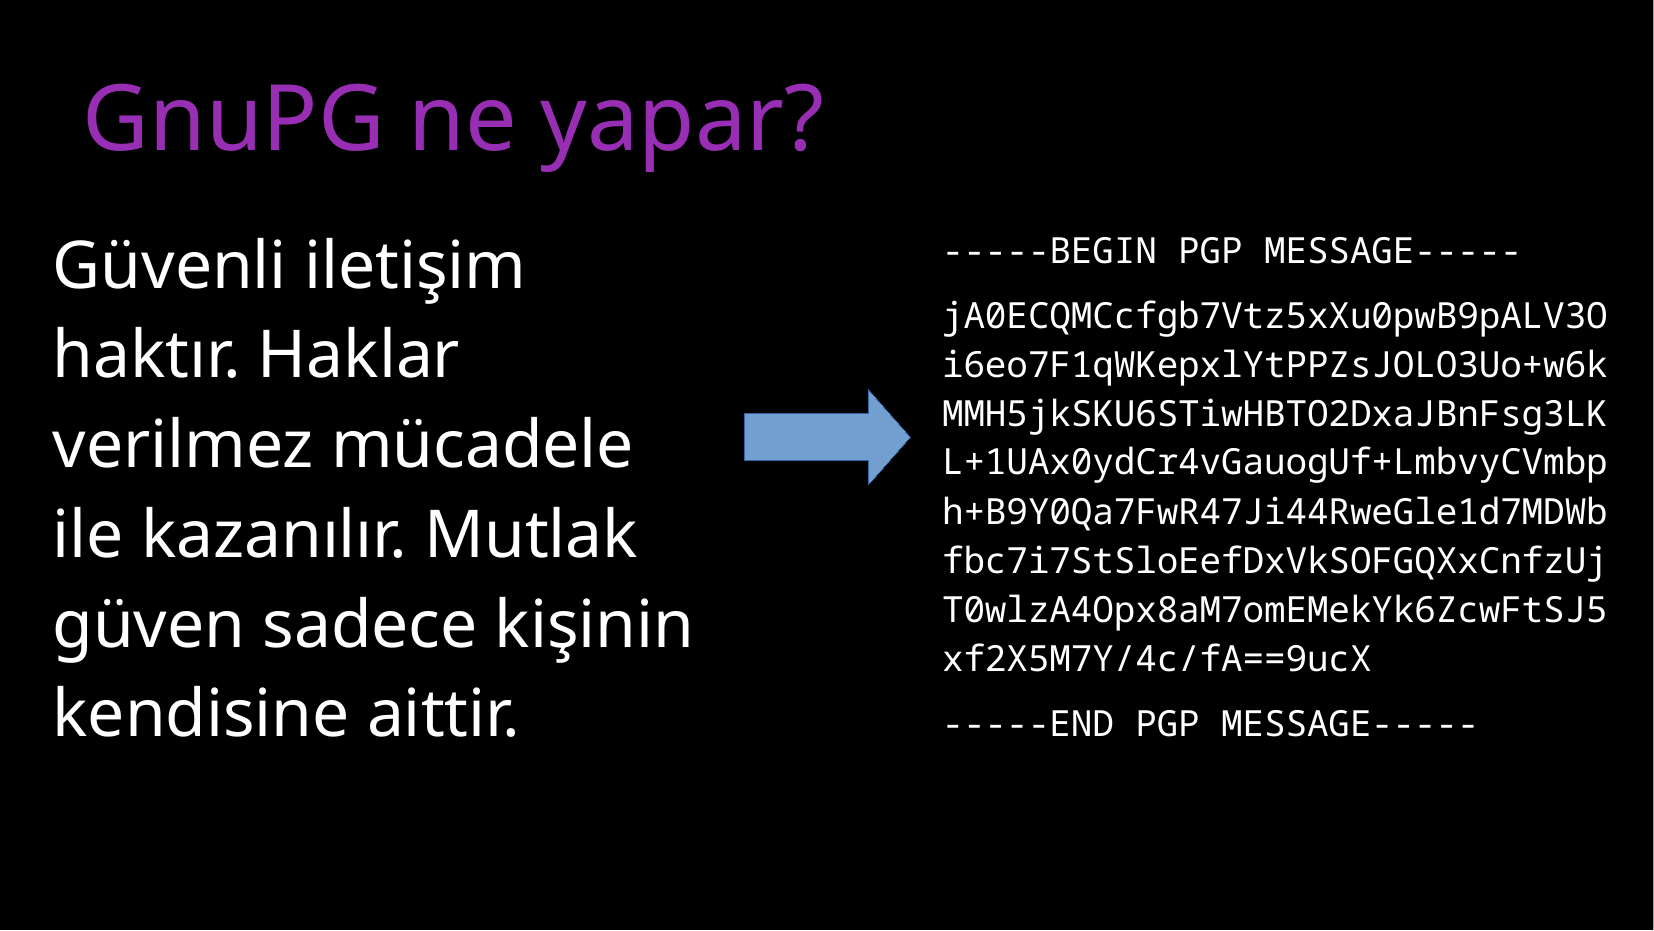

# GnuPG ne yapar?
Güvenli iletişim haktır. Haklar verilmez mücadele ile kazanılır. Mutlak güven sadece kişinin kendisine aittir.
-----BEGIN PGP MESSAGE-----
jA0ECQMCcfgb7Vtz5xXu0pwB9pALV3Oi6eo7F1qWKepxlYtPPZsJOLO3Uo+w6kMMH5jkSKU6STiwHBTO2DxaJBnFsg3LKL+1UAx0ydCr4vGauogUf+LmbvyCVmbph+B9Y0Qa7FwR47Ji44RweGle1d7MDWbfbc7i7StSloEefDxVkSOFGQXxCnfzUjT0wlzA4Opx8aM7omEMekYk6ZcwFtSJ5xf2X5M7Y/4c/fA==9ucX
-----END PGP MESSAGE-----